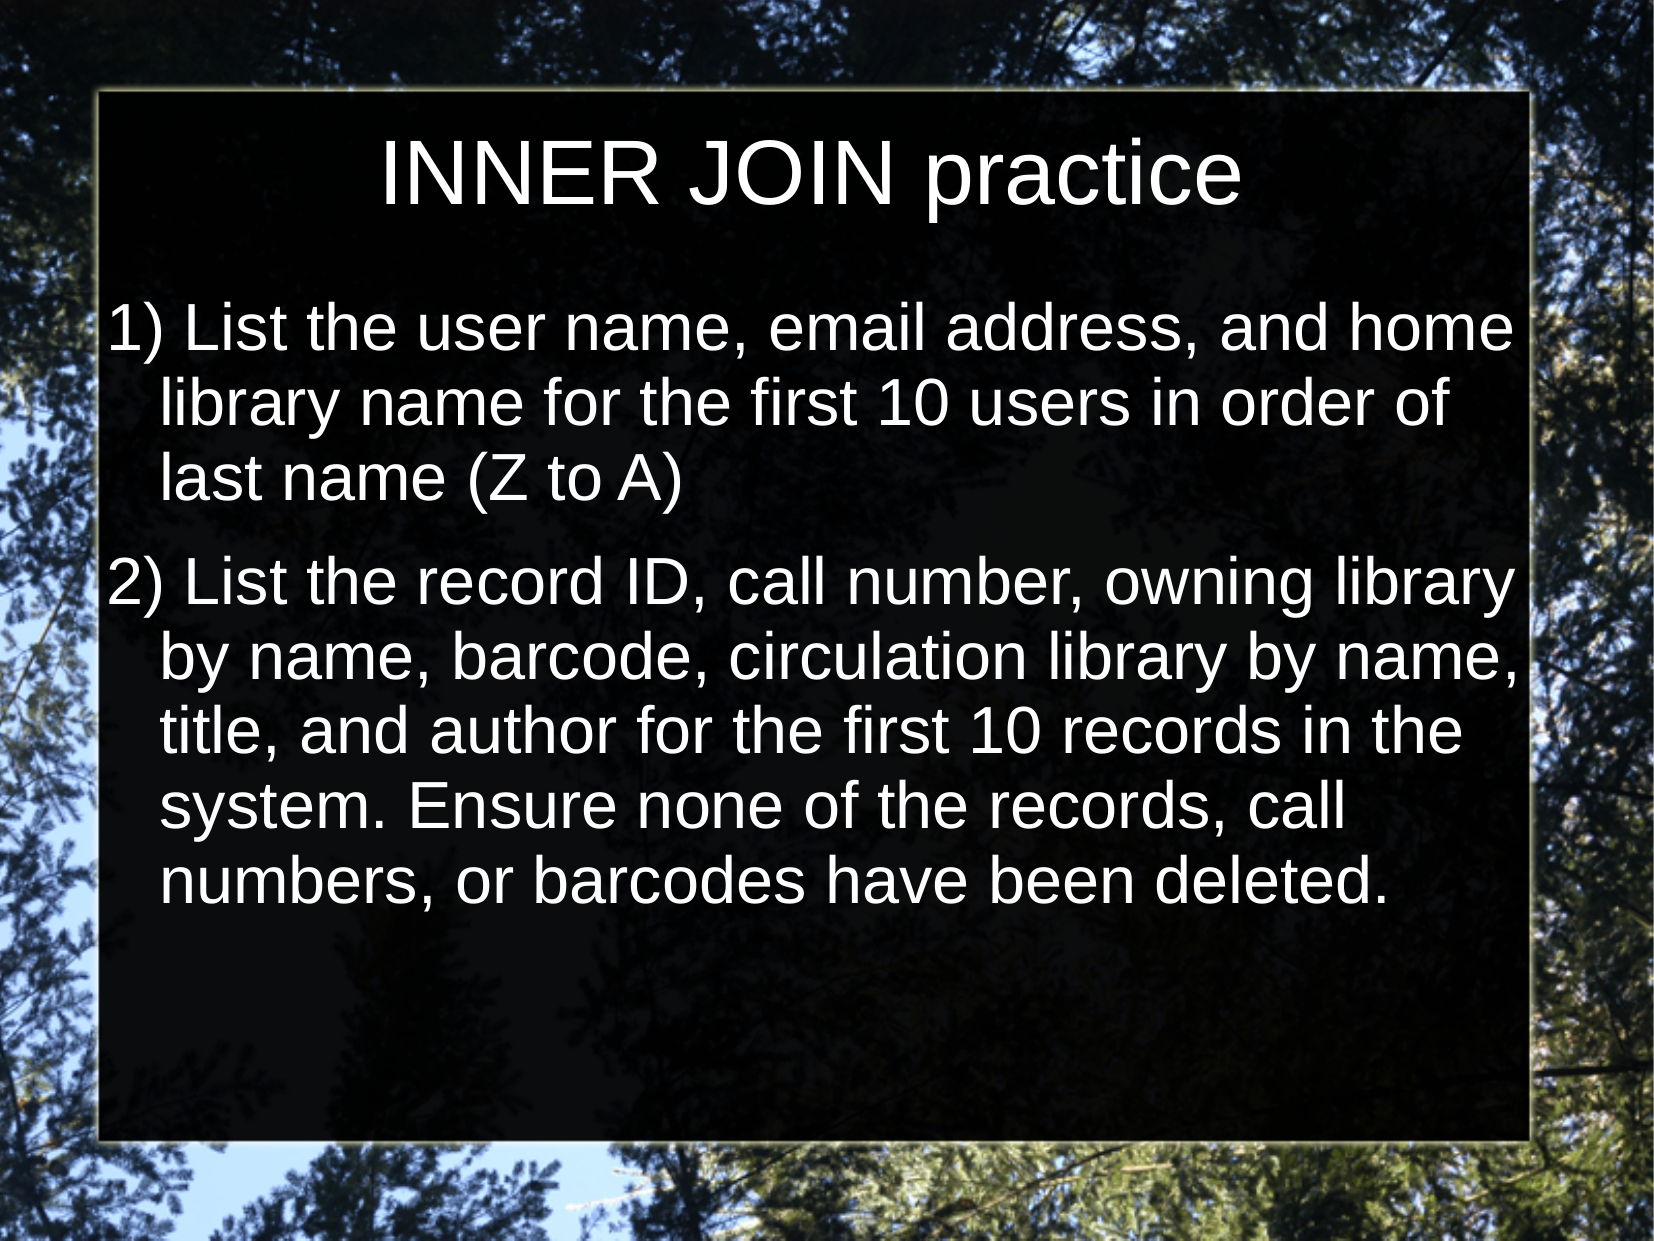

# INNER JOIN practice
 List the user name, email address, and home library name for the first 10 users in order of last name (Z to A)
 List the record ID, call number, owning library by name, barcode, circulation library by name, title, and author for the first 10 records in the system. Ensure none of the records, call numbers, or barcodes have been deleted.